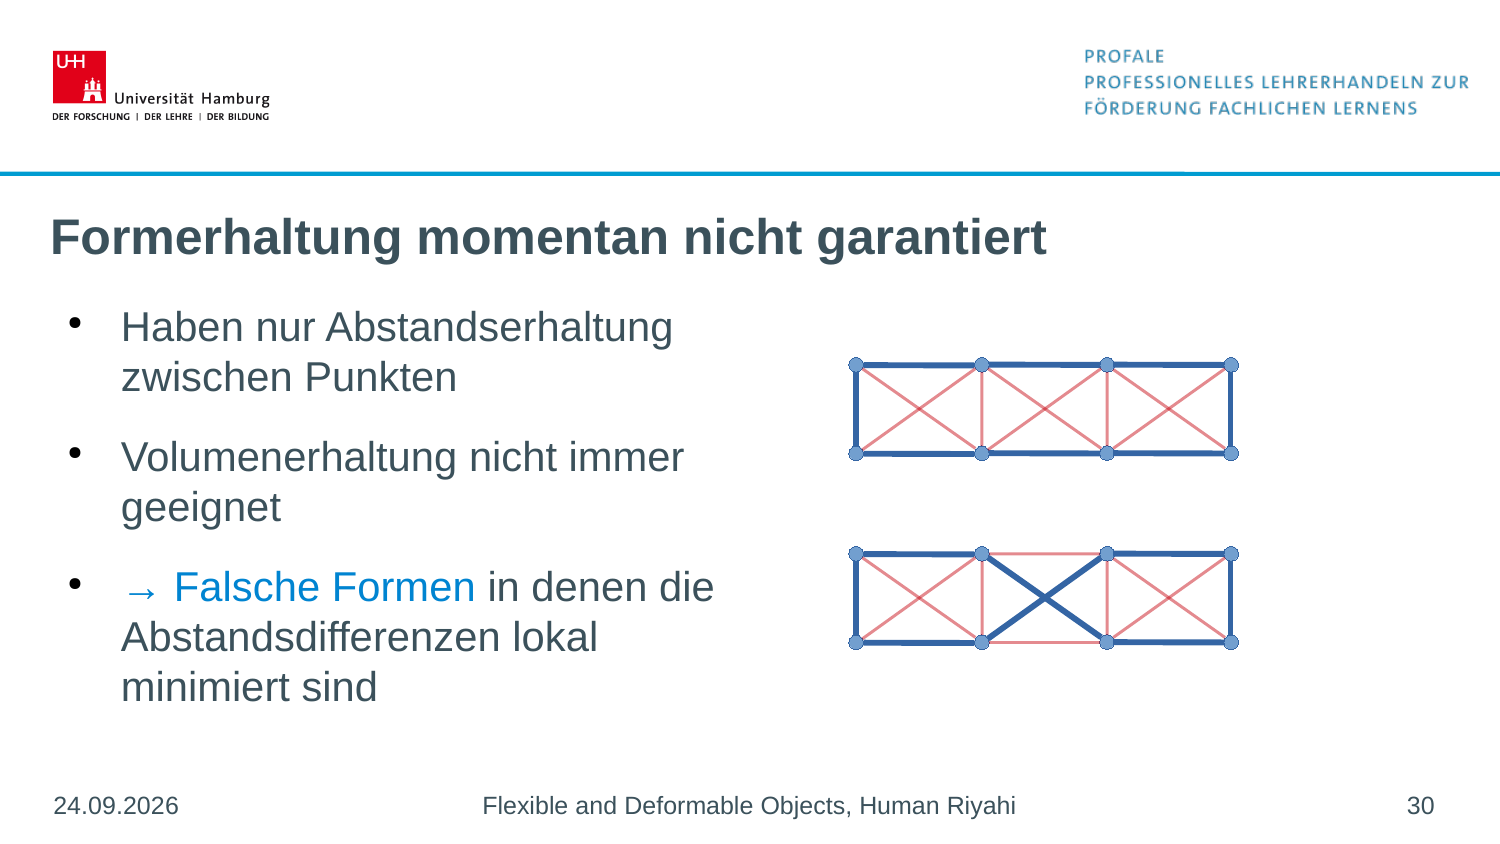

Quelle ist dieses JellyCar video, etwas besseres finde ich aus Zeitgründen nicht…
Vielleicht sogar ganz dreist ein Gif aus dem relevanten part im Video erstellen?
# Formerhaltung momentan nicht garantiert
Haben nur Abstandserhaltung zwischen Punkten
Volumenerhaltung nicht immer geeignet
→ Falsche Formen in denen die Abstandsdifferenzen lokal minimiert sind
Flexible and Deformable Objects, Human Riyahi